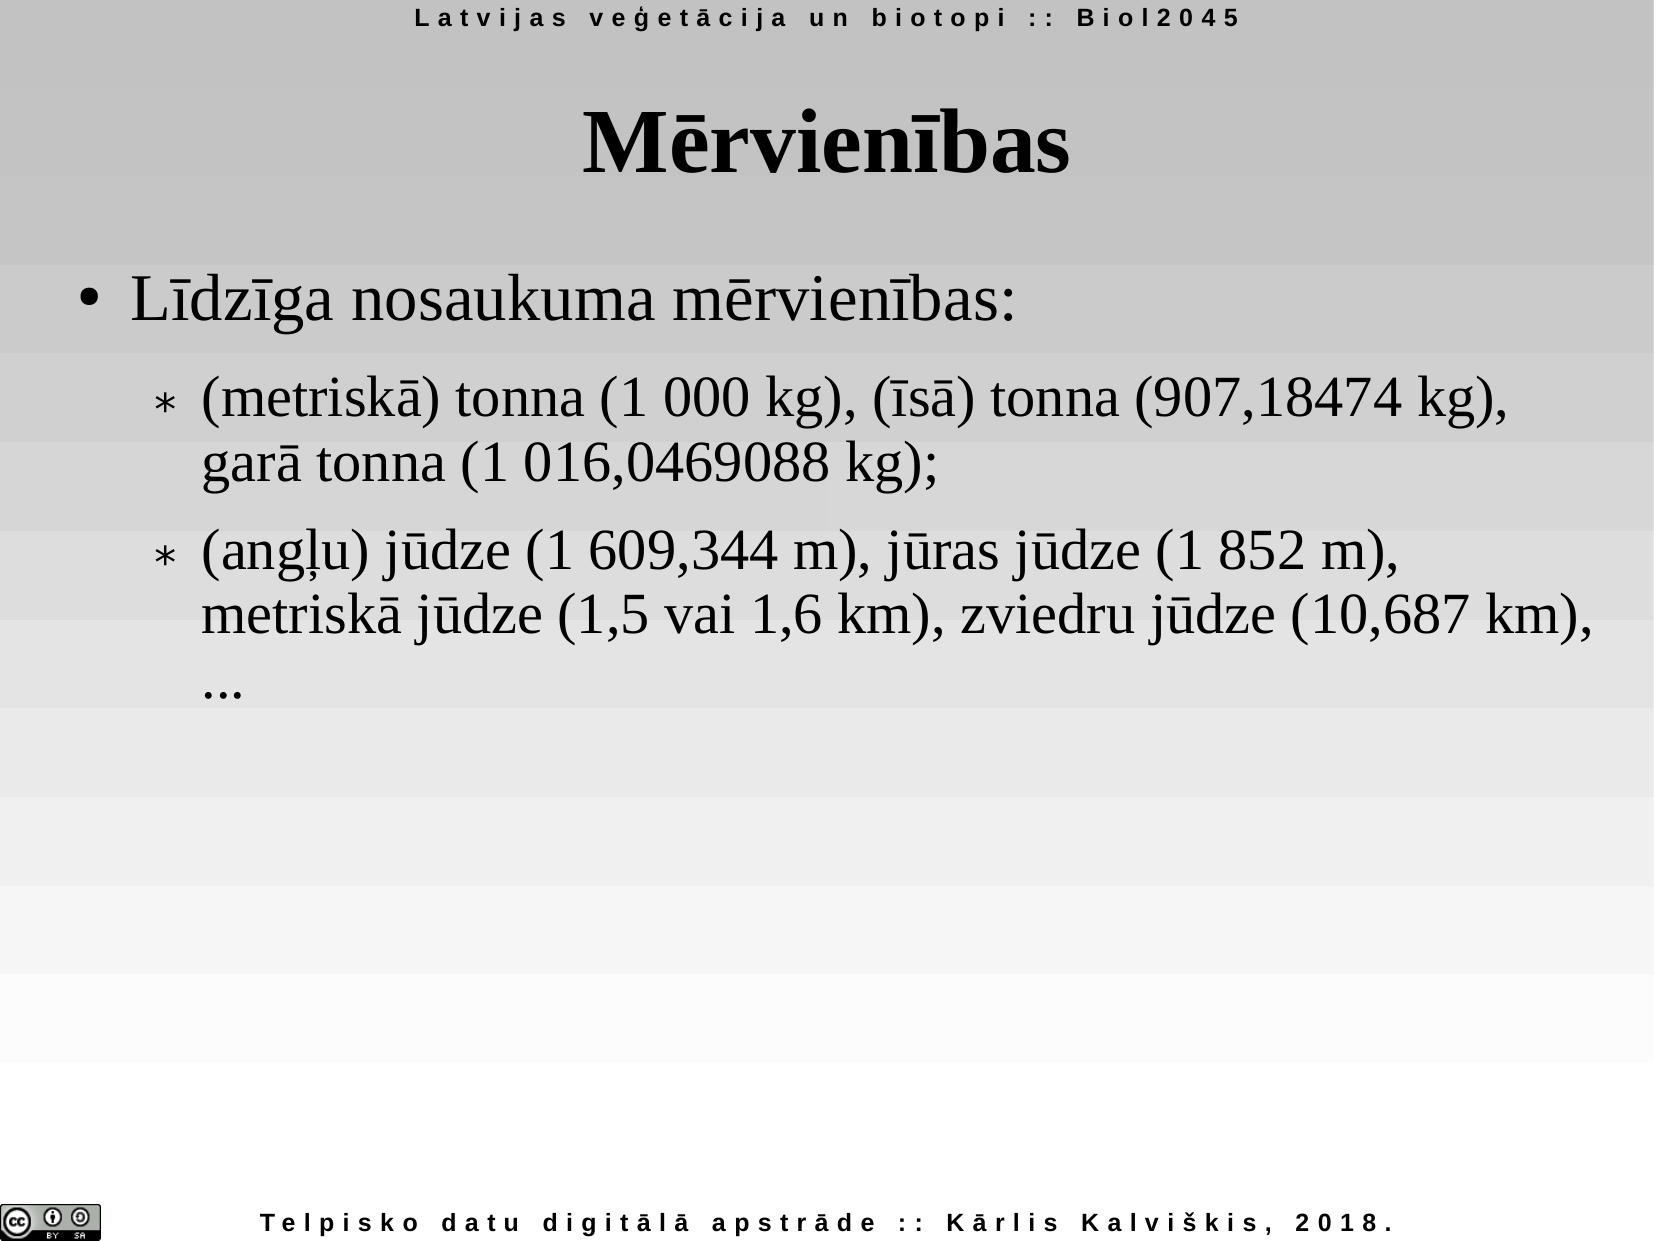

# Mērvienības
Līdzīga nosaukuma mērvienības:
(metriskā) tonna (1 000 kg), (īsā) tonna (907,18474 kg), garā tonna (1 016,0469088 kg);
(angļu) jūdze (1 609,344 m), jūras jūdze (1 852 m), metriskā jūdze (1,5 vai 1,6 km), zviedru jūdze (10,687 km), ...